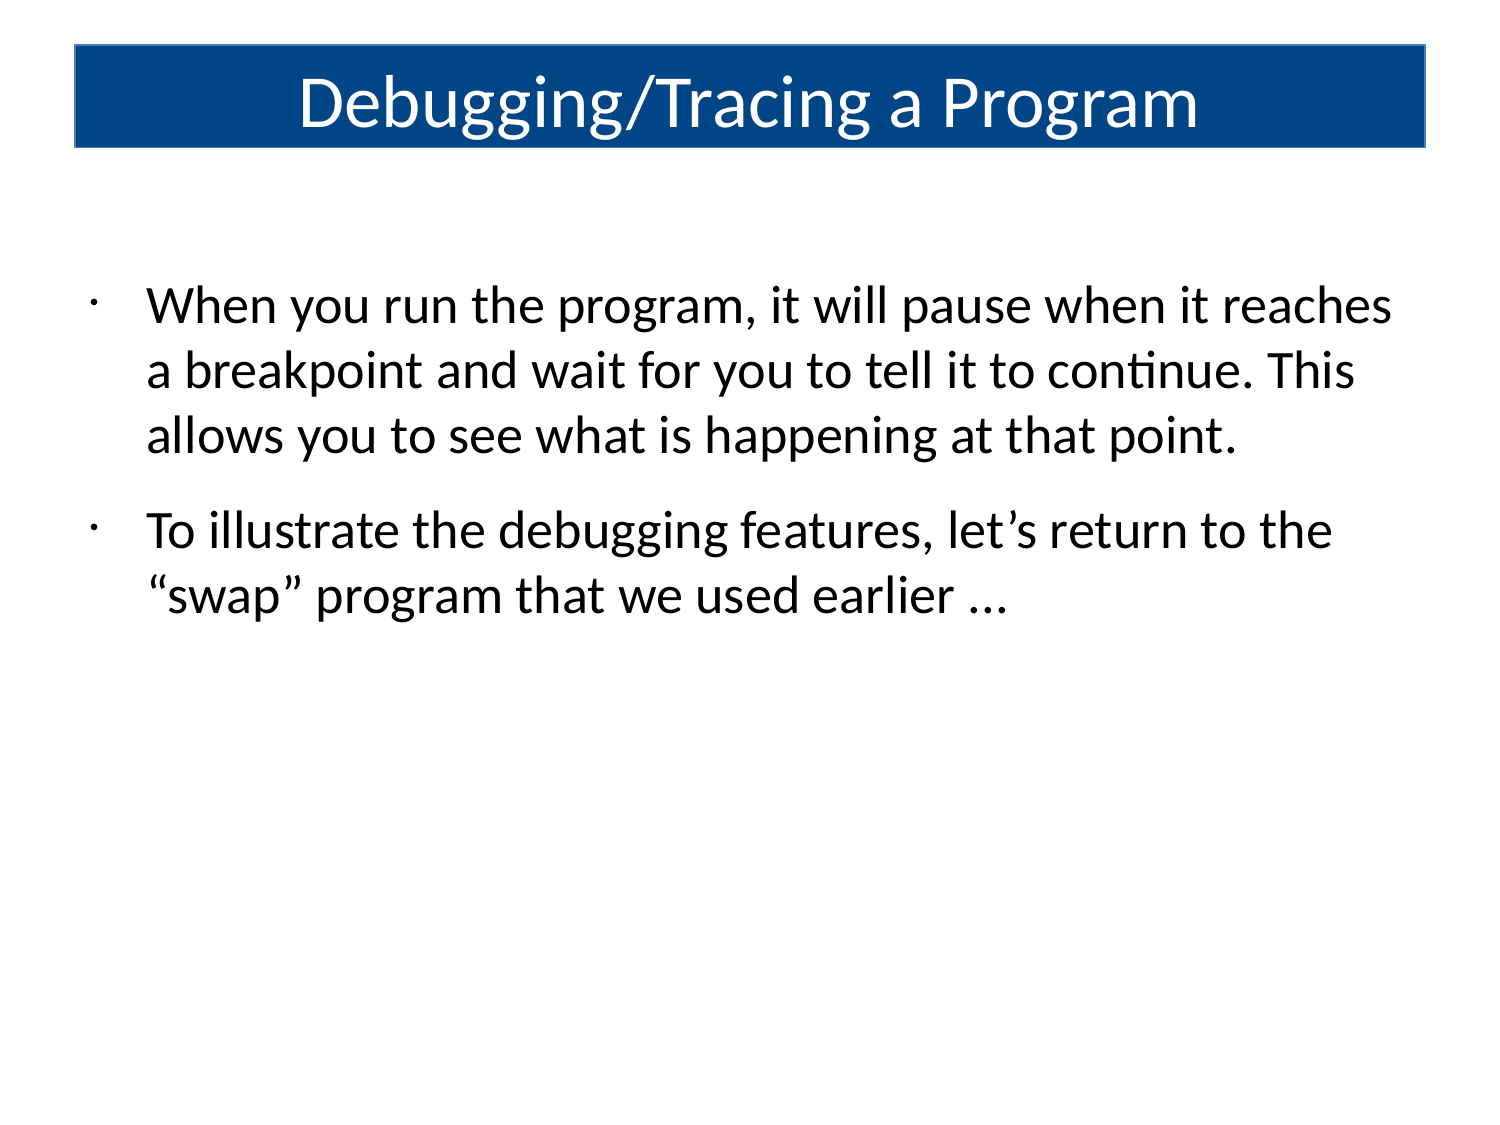

Debugging/Tracing a Program
# When you run the program, it will pause when it reaches a breakpoint and wait for you to tell it to continue. This allows you to see what is happening at that point.
To illustrate the debugging features, let’s return to the “swap” program that we used earlier ...